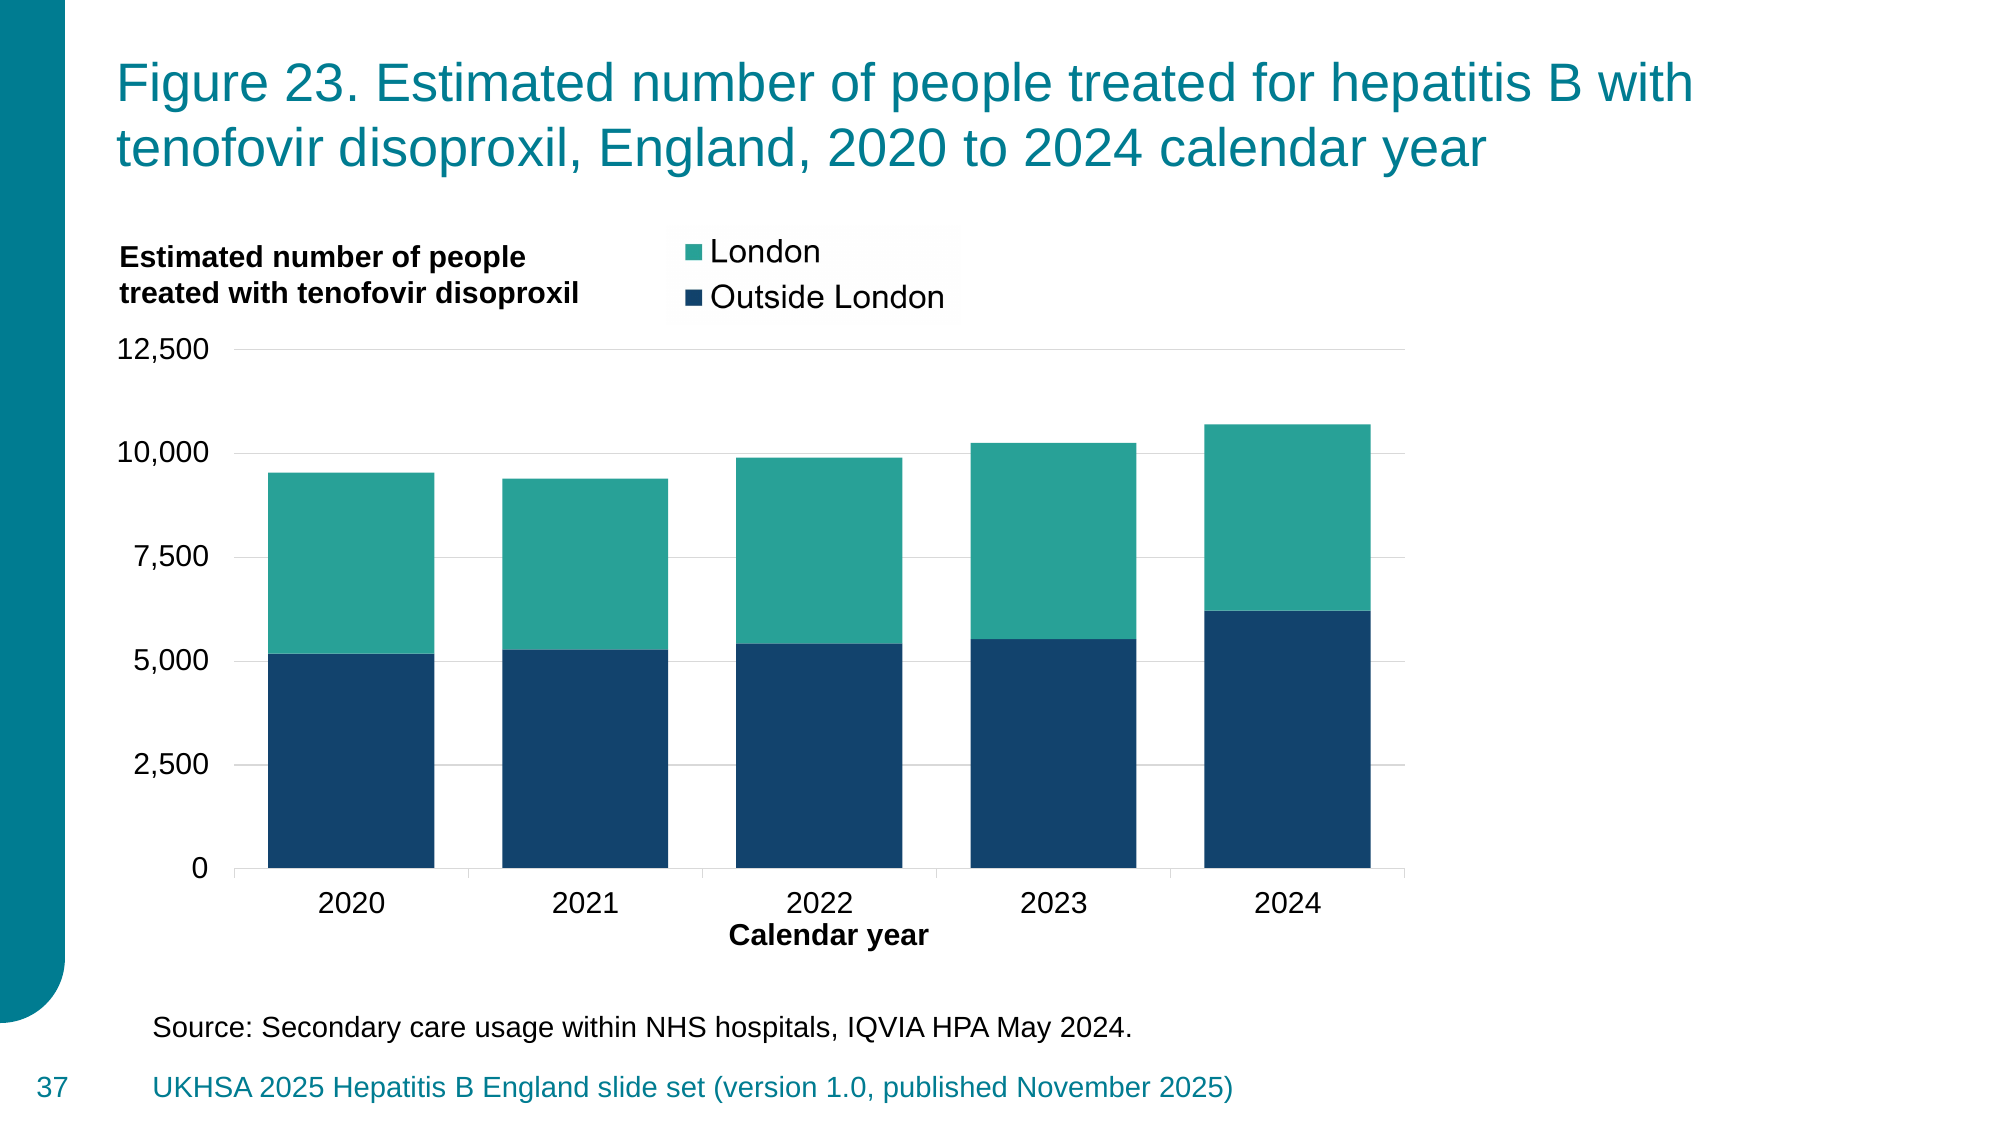

# Figure 23. Estimated number of people treated for hepatitis B with tenofovir disoproxil, England, 2020 to 2024 calendar year
Source: Secondary care usage within NHS hospitals, IQVIA HPA May 2024.
UKHSA 2025 Hepatitis B England slide set (version 1.0, published November 2025)